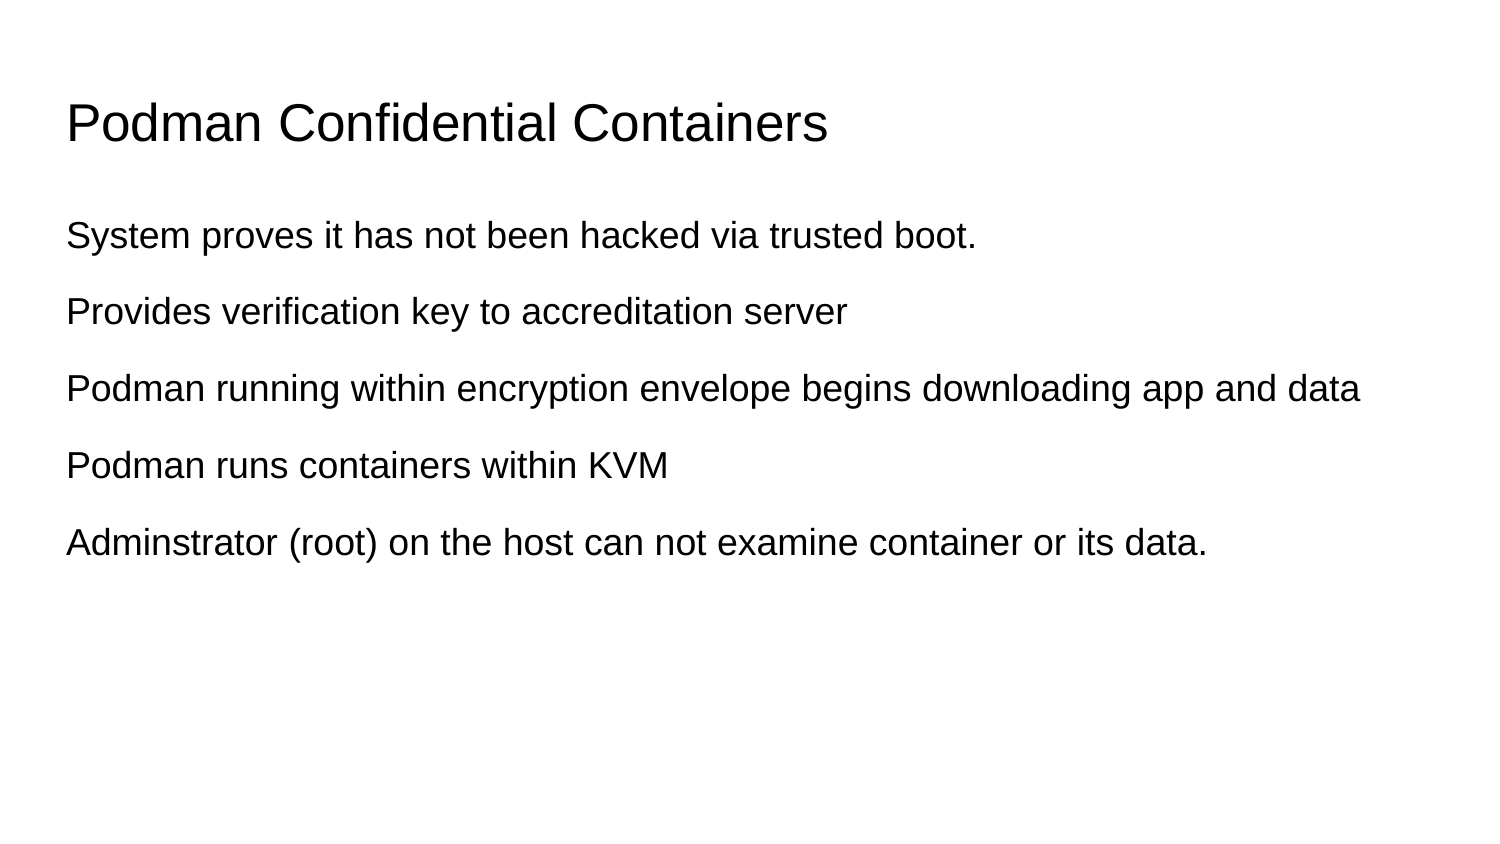

# Podman Confidential Containers
System proves it has not been hacked via trusted boot.
Provides verification key to accreditation server
Podman running within encryption envelope begins downloading app and data
Podman runs containers within KVM
Adminstrator (root) on the host can not examine container or its data.